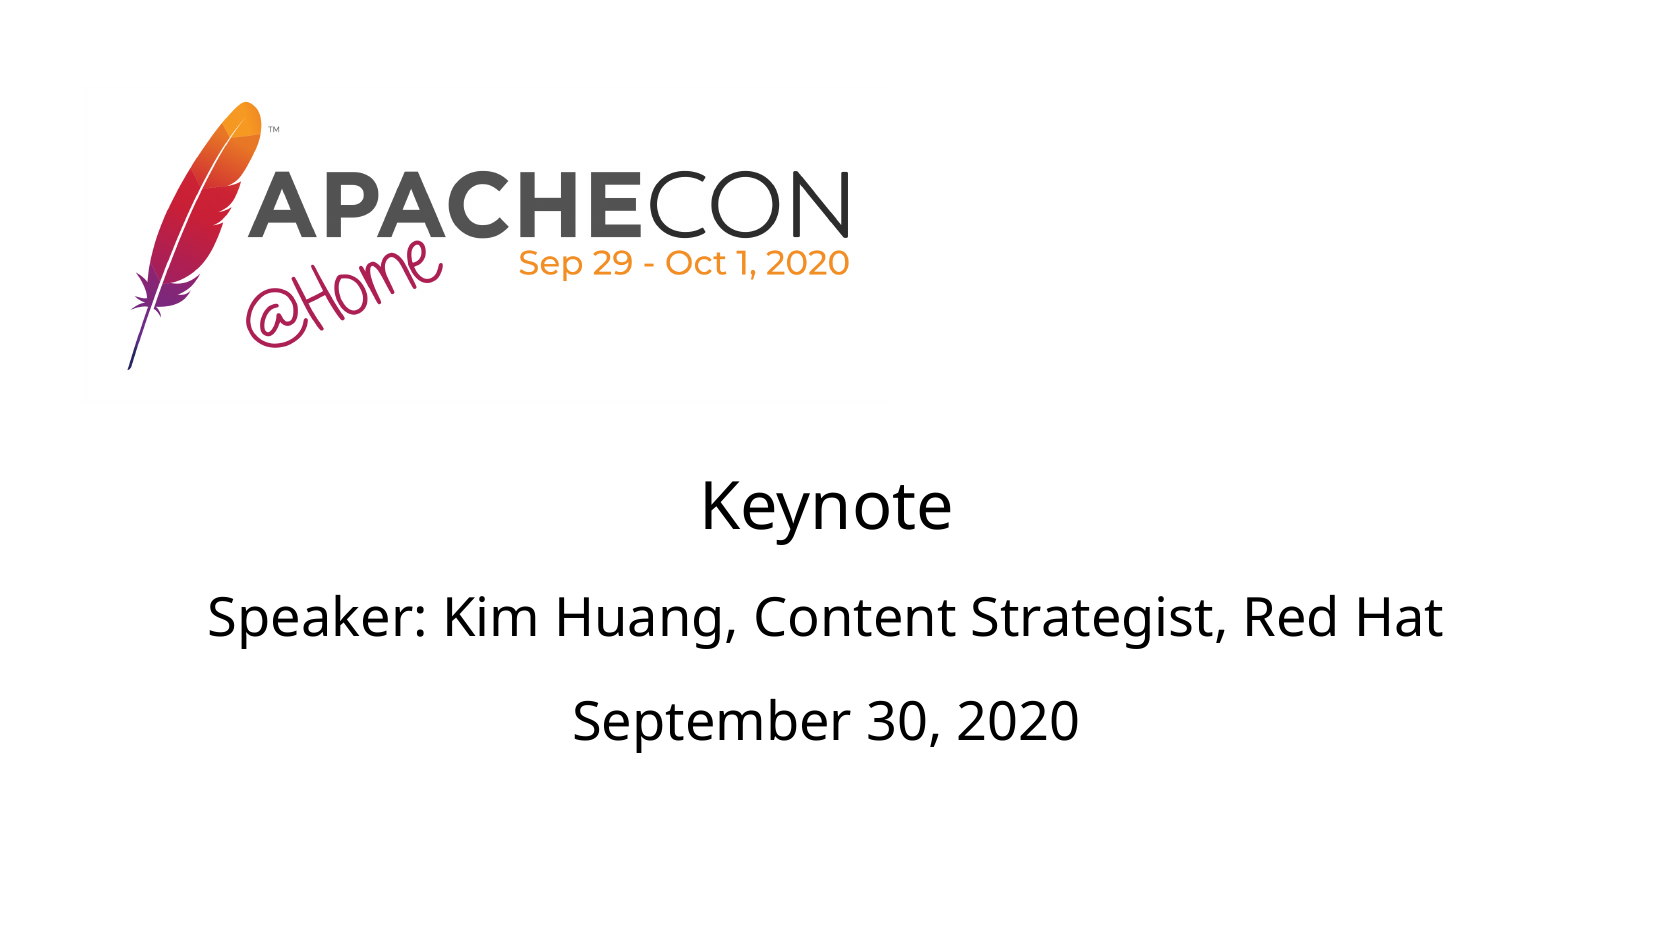

# Keynote
Speaker: Kim Huang, Content Strategist, Red Hat
September 30, 2020